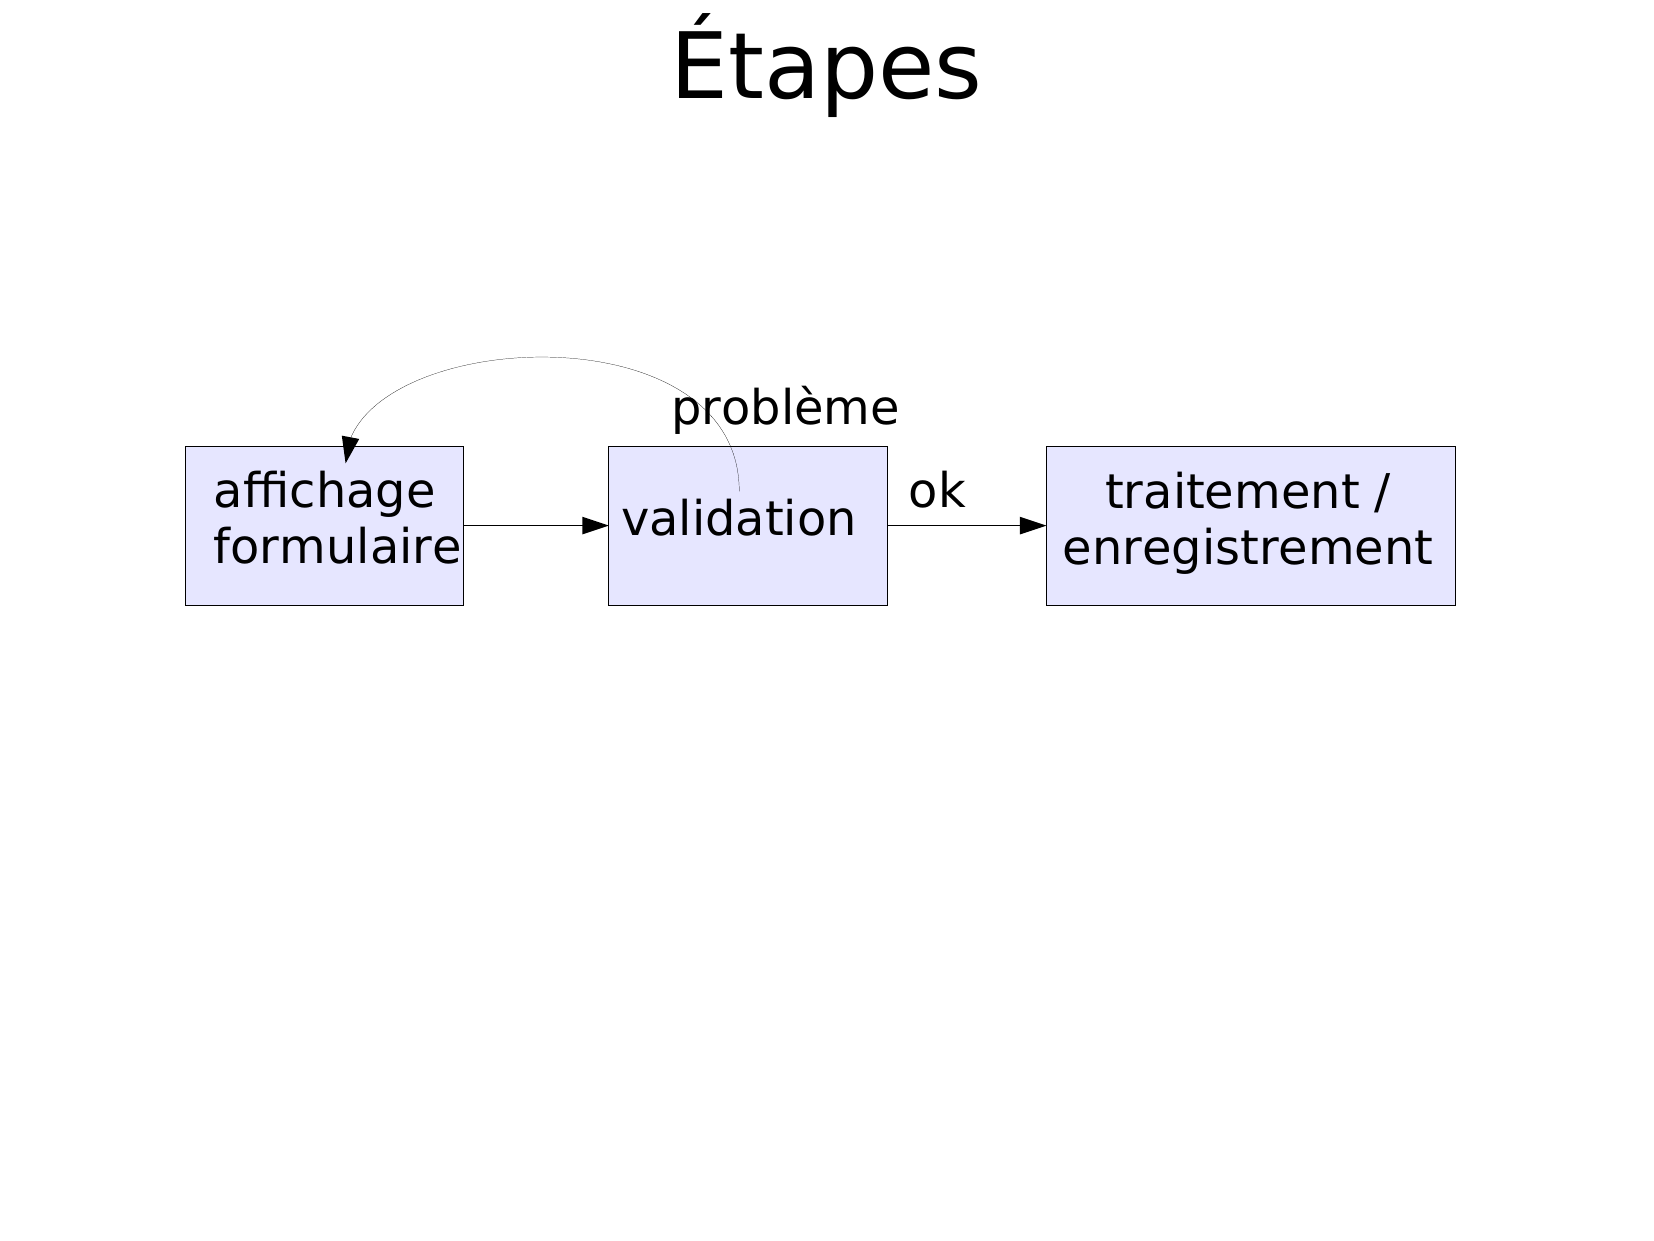

# Étapes
problème
ok
affichage
formulaire
traitement /
enregistrement
validation